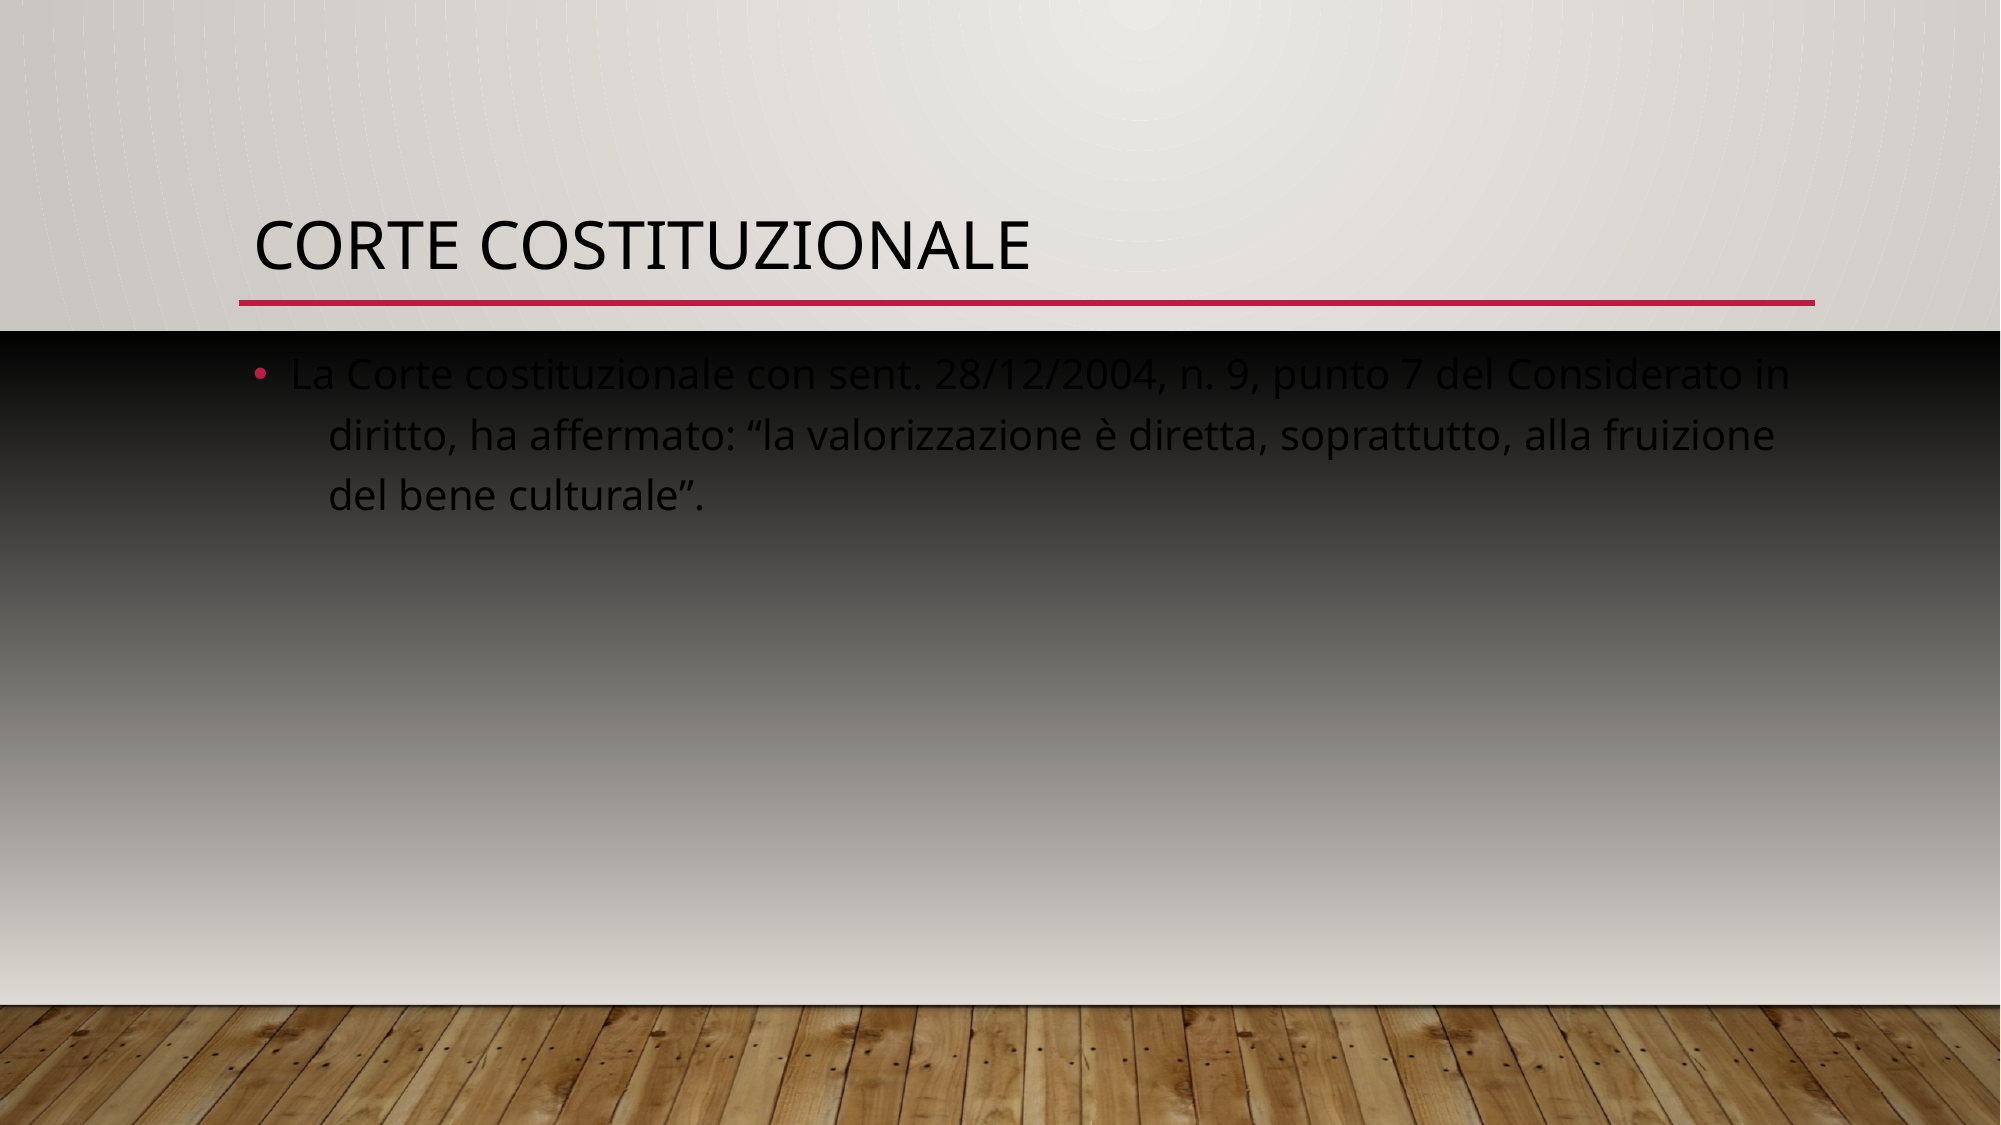

# Corte costituzionale
La Corte costituzionale con sent. 28/12/2004, n. 9, punto 7 del Considerato in diritto, ha affermato: “la valorizzazione è diretta, soprattutto, alla fruizione del bene culturale”.